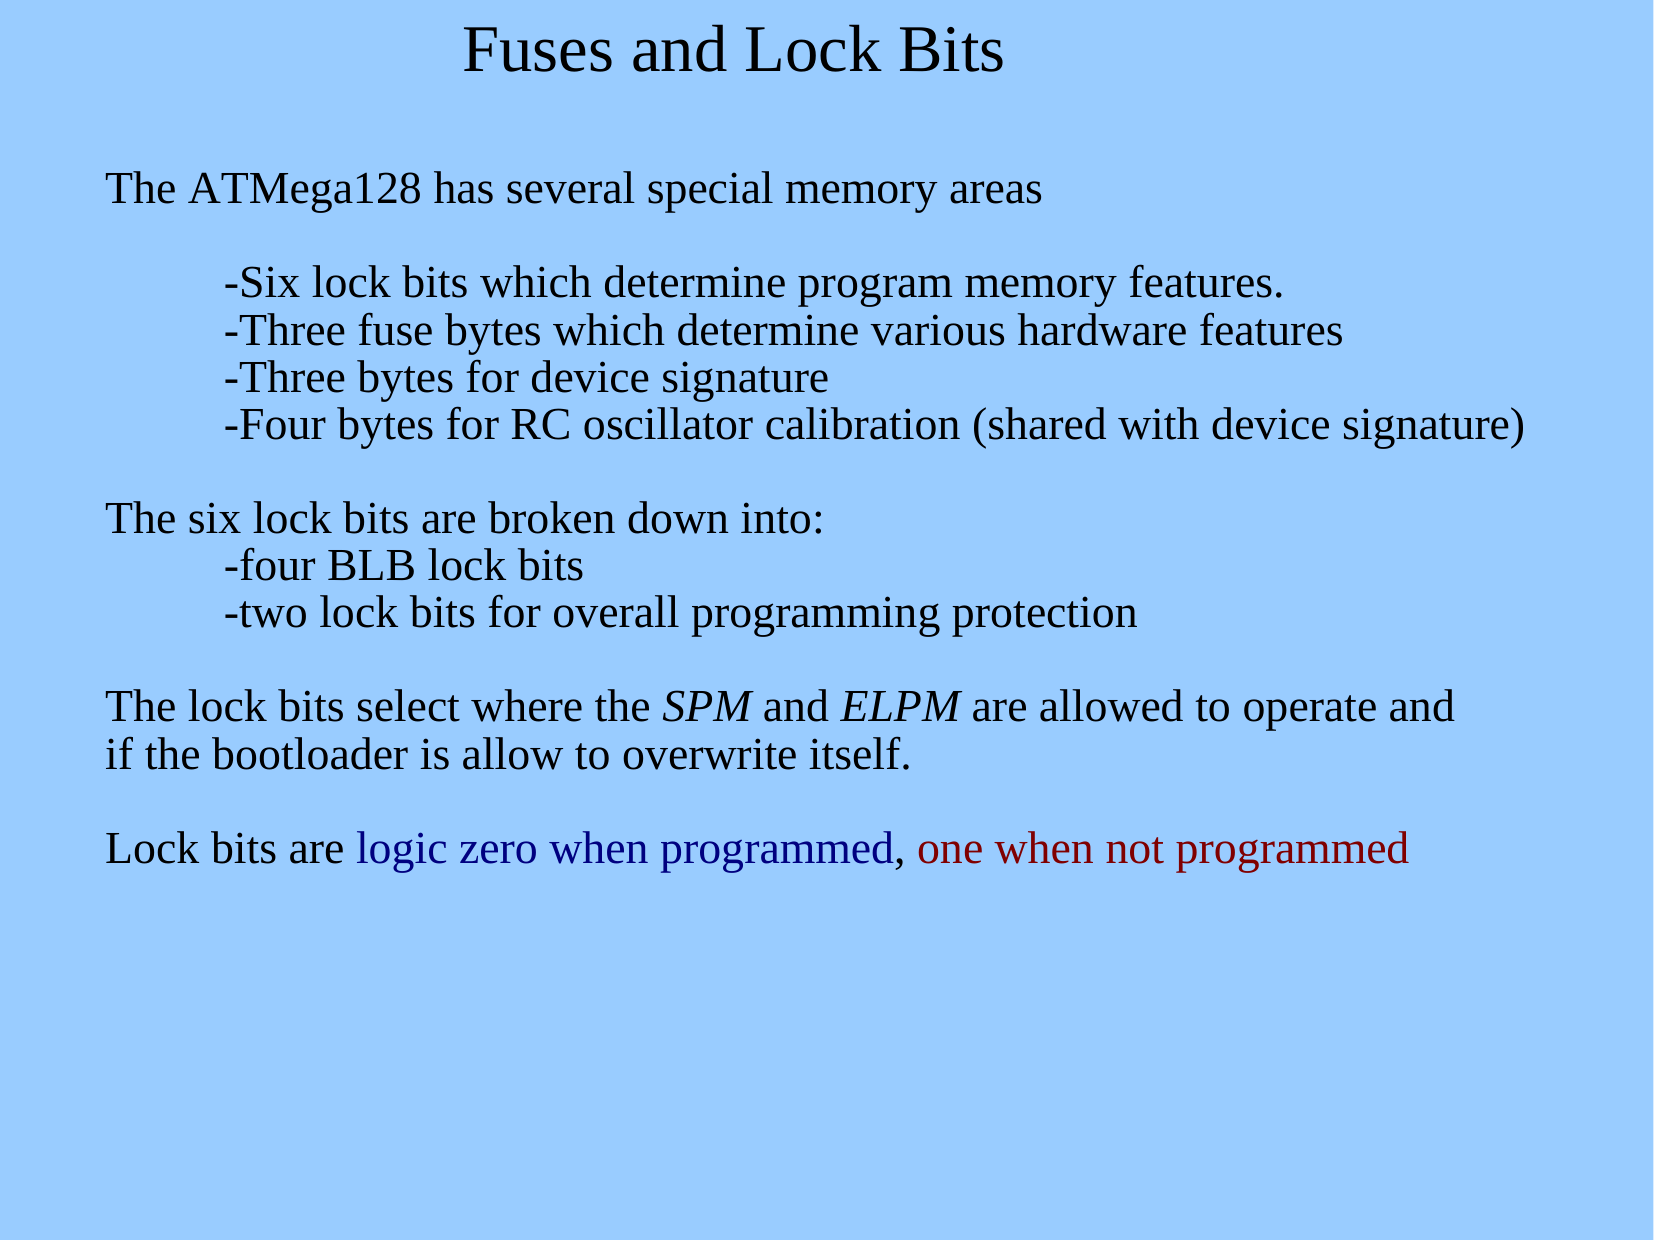

Fuses and Lock Bits
The ATMega128 has several special memory areas
	-Six lock bits which determine program memory features.
	-Three fuse bytes which determine various hardware features
	-Three bytes for device signature
	-Four bytes for RC oscillator calibration (shared with device signature)
The six lock bits are broken down into:
	-four BLB lock bits
	-two lock bits for overall programming protection
The lock bits select where the SPM and ELPM are allowed to operate and
if the bootloader is allow to overwrite itself.
Lock bits are logic zero when programmed, one when not programmed